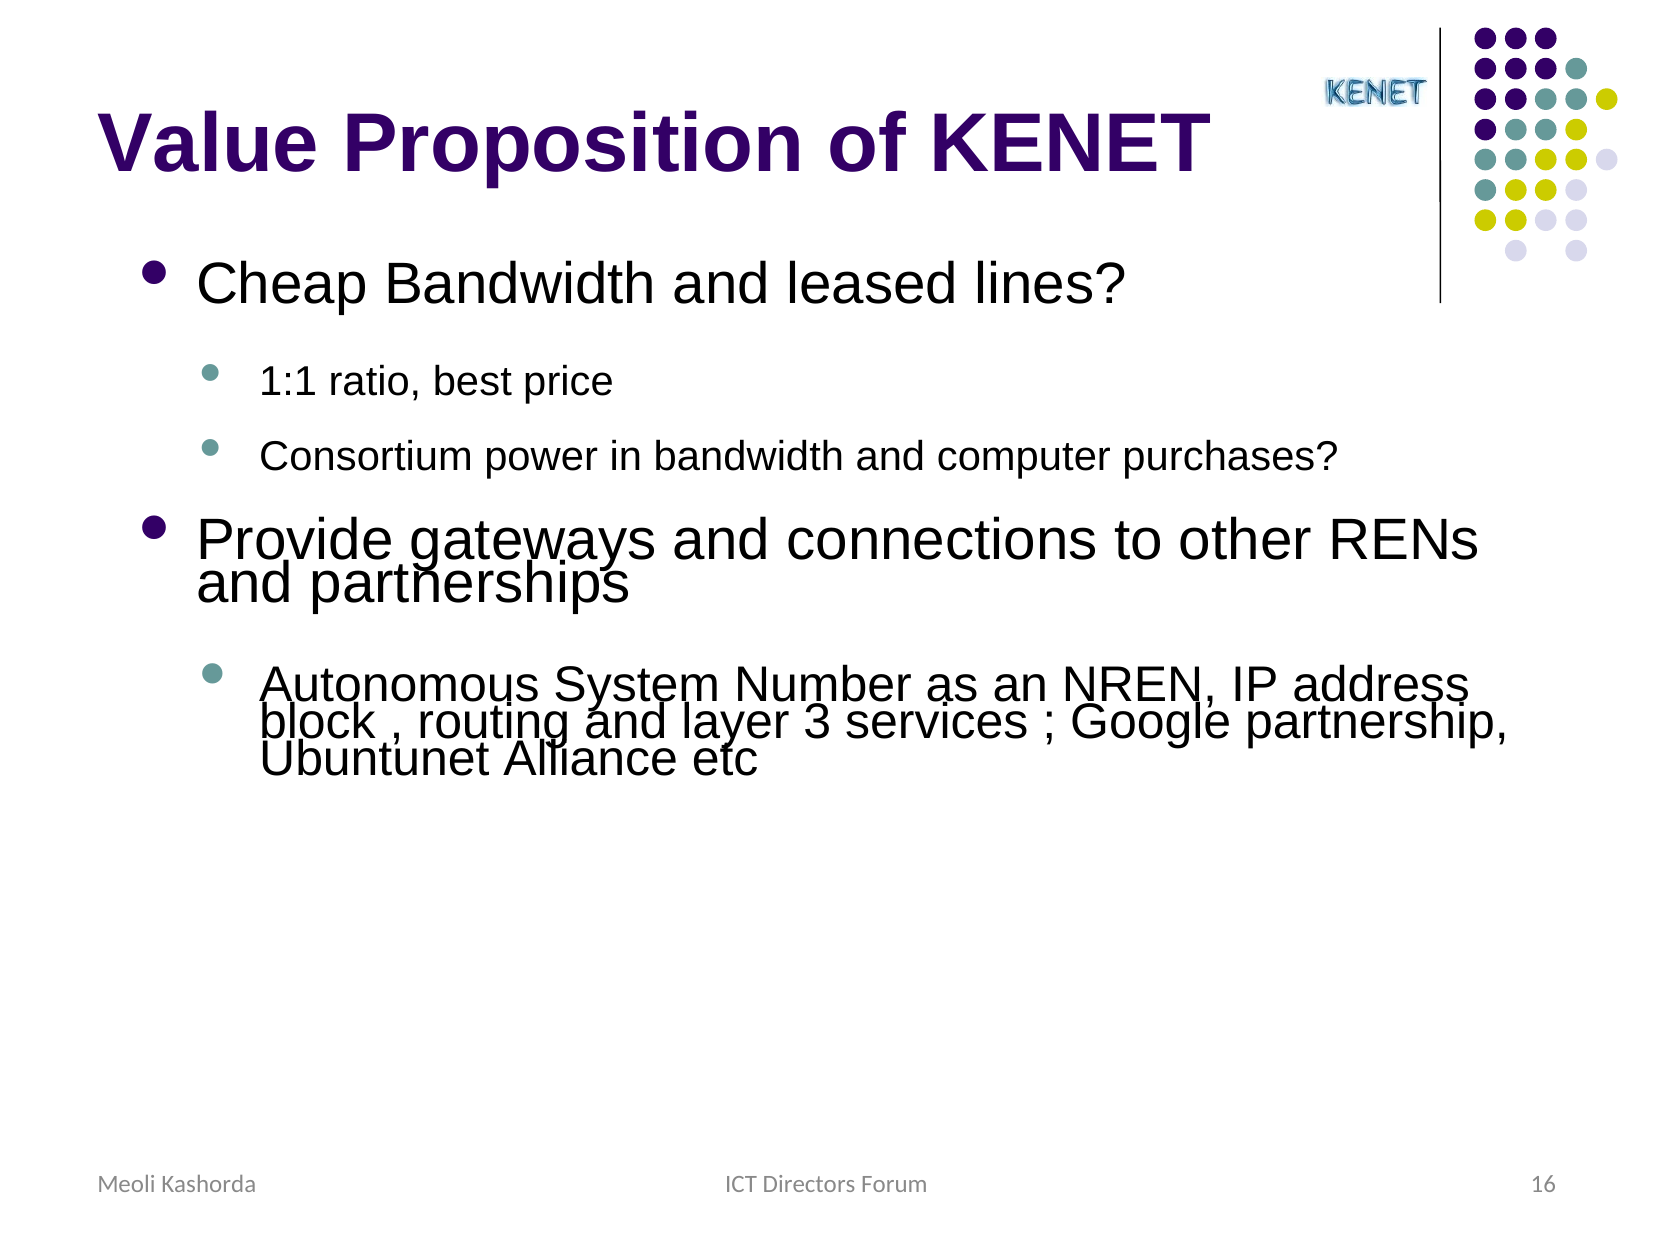

Value Proposition of KENET
Cheap Bandwidth and leased lines?
1:1 ratio, best price
Consortium power in bandwidth and computer purchases?
Provide gateways and connections to other RENs and partnerships
Autonomous System Number as an NREN, IP address block , routing and layer 3 services ; Google partnership, Ubuntunet Alliance etc
Meoli Kashorda
ICT Directors Forum